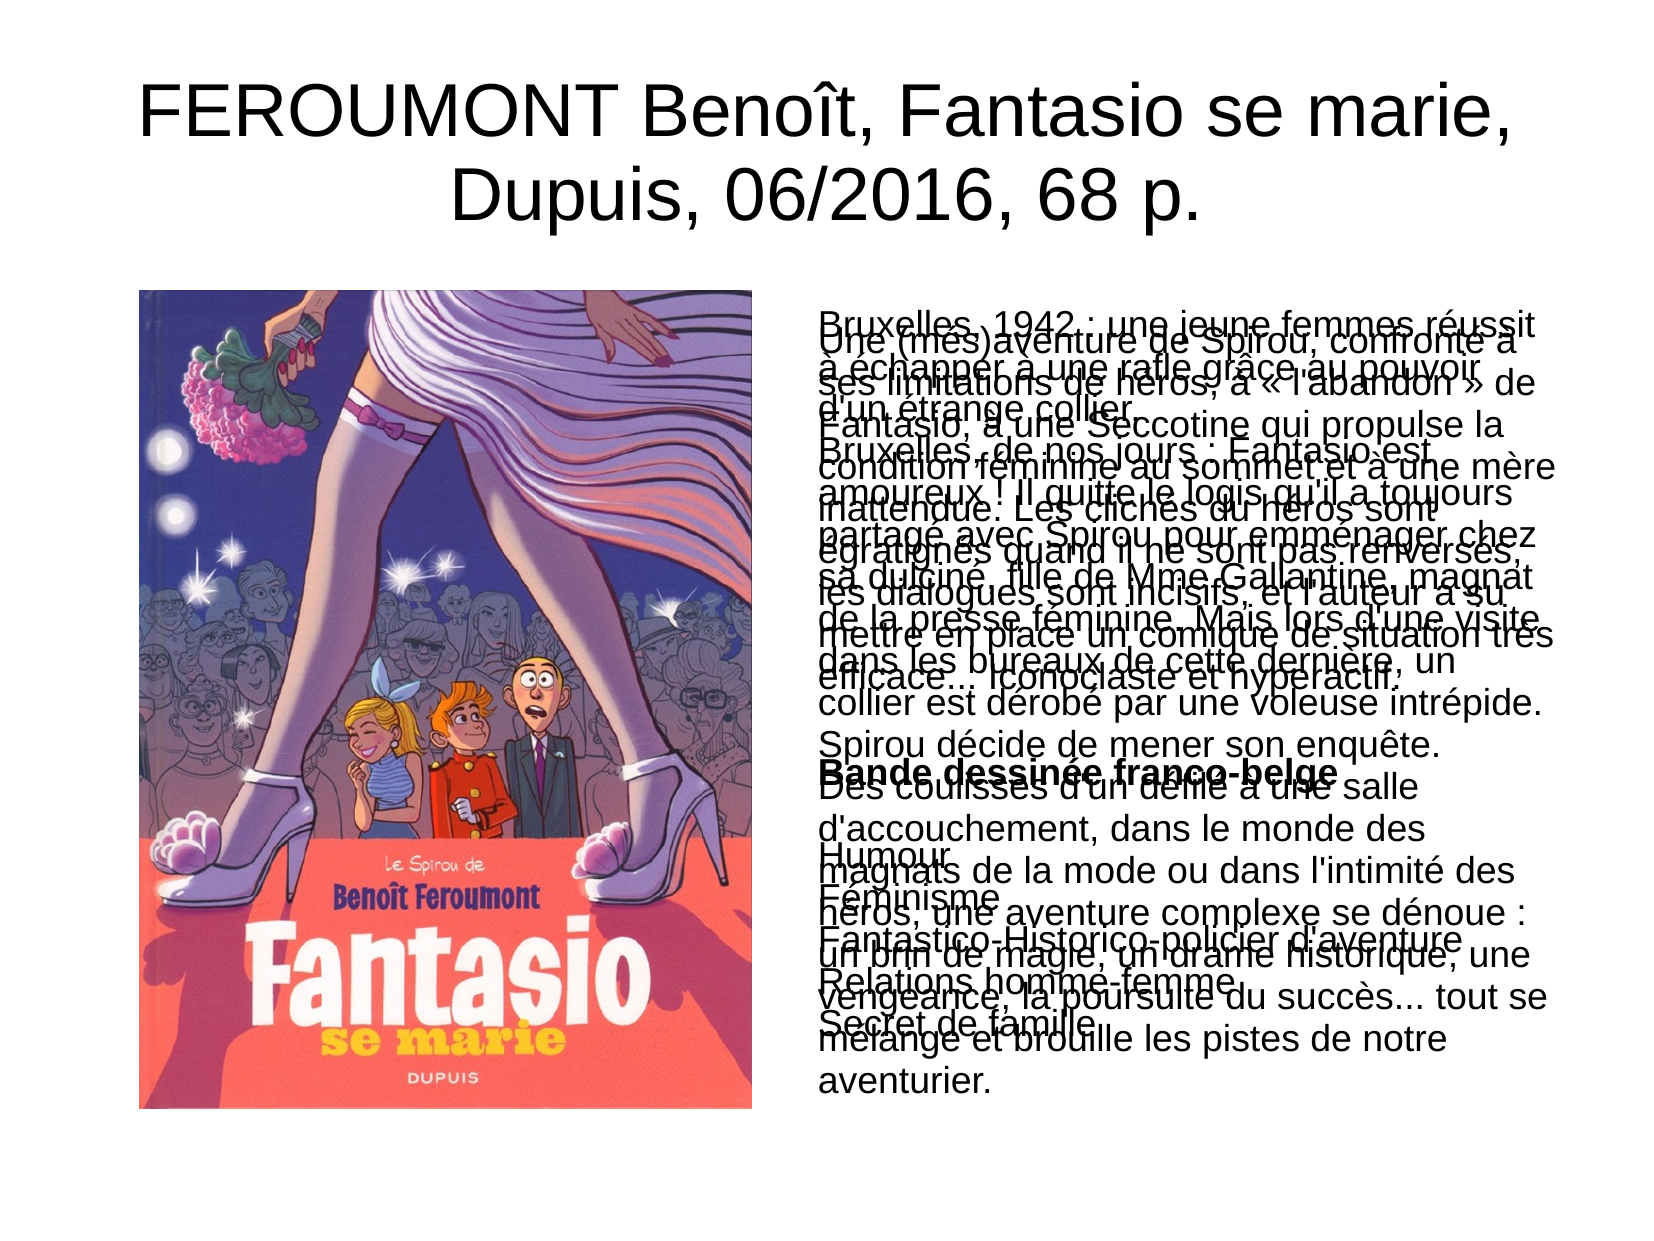

# FEROUMONT Benoît, Fantasio se marie, Dupuis, 06/2016, 68 p.
Bruxelles, 1942 : une jeune femmes réussit à échapper à une rafle grâce au pouvoir d'un étrange collier.
Bruxelles, de nos jours : Fantasio est amoureux ! Il quitte le logis qu'il a toujours partagé avec Spirou pour emménager chez sa dulciné, fille de Mme Gallantine, magnat de la presse féminine. Mais lors d'une visite dans les bureaux de cette dernière, un collier est dérobé par une voleuse intrépide. Spirou décide de mener son enquête.
Des coulisses d'un défilé à une salle d'accouchement, dans le monde des magnats de la mode ou dans l'intimité des héros, une aventure complexe se dénoue : un brin de magie, un drame historique, une vengeance, la poursuite du succès... tout se mélange et brouille les pistes de notre aventurier.
Une (més)aventure de Spirou, confronté à ses limitations de héros, à « l'abandon » de Fantasio, à une Seccotine qui propulse la condition féminine au sommet et à une mère inattendue. Les clichés du héros sont égratignés quand il ne sont pas renversés, les dialogues sont incisifs, et l'auteur a su mettre en place un comique de situation très efficace... Iconoclaste et hyperactif.
Bande dessinée franco-belge
Humour
Féminisme
Fantastico-Historico-policier d'aventure
Relations homme-femme
Secret de famille